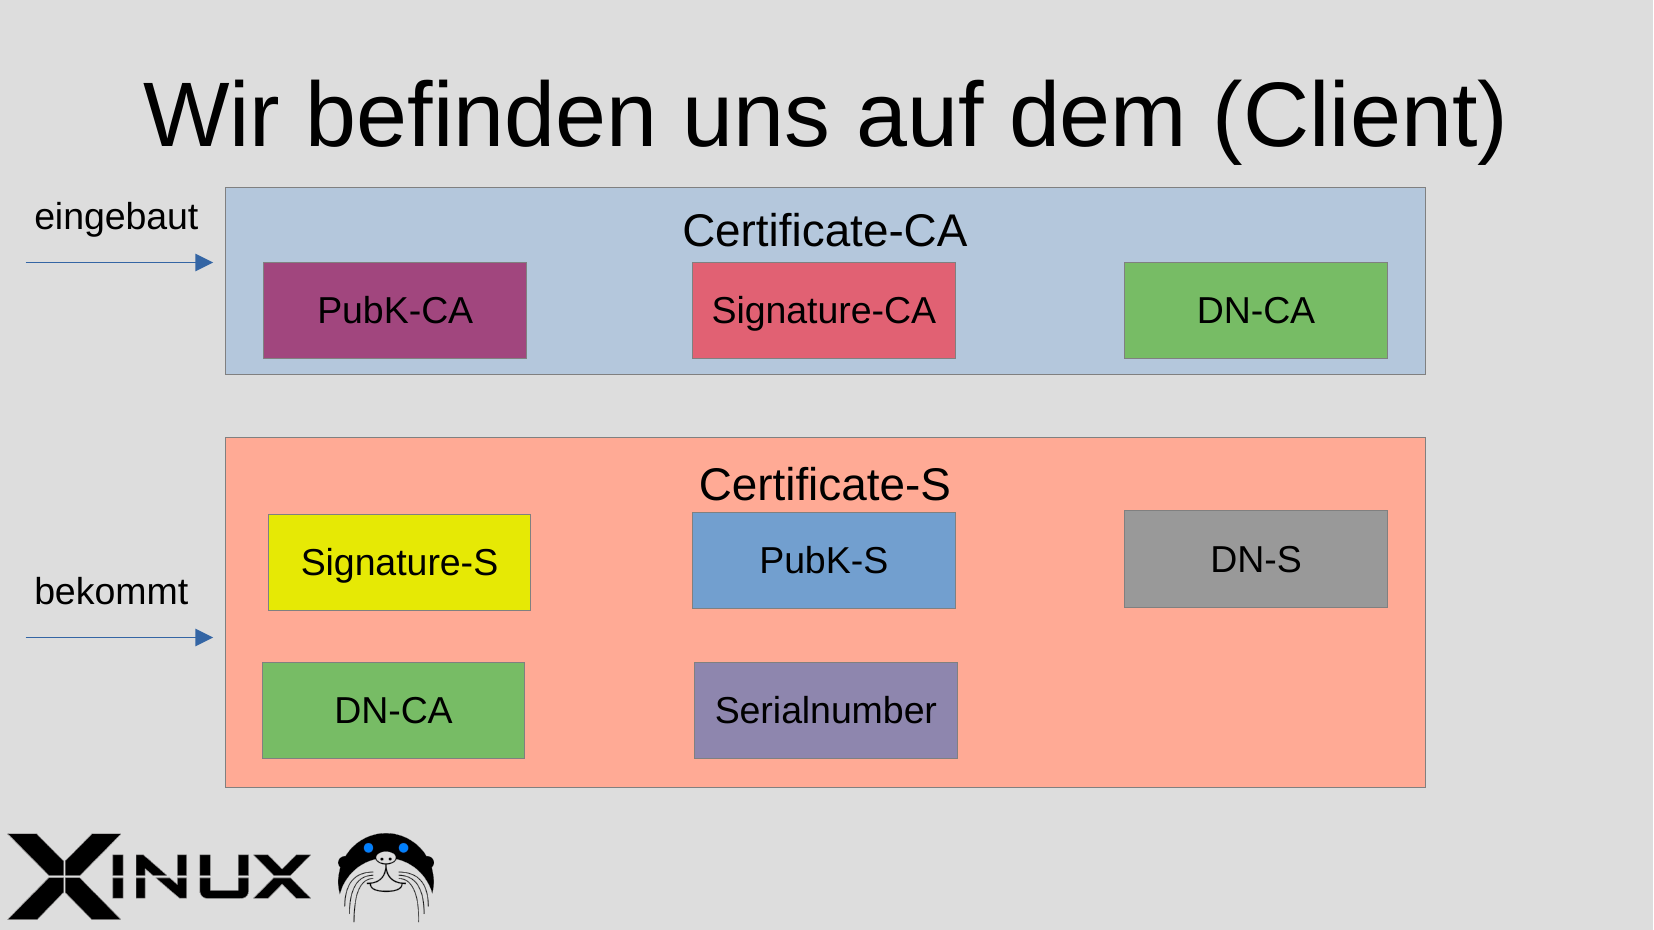

# Wir befinden uns auf dem (Client)
eingebaut
Certificate-CA
PubK-CA
Signature-CA
DN-CA
Certificate-S
DN-S
PubK-S
Signature-S
bekommt
DN-CA
Serialnumber